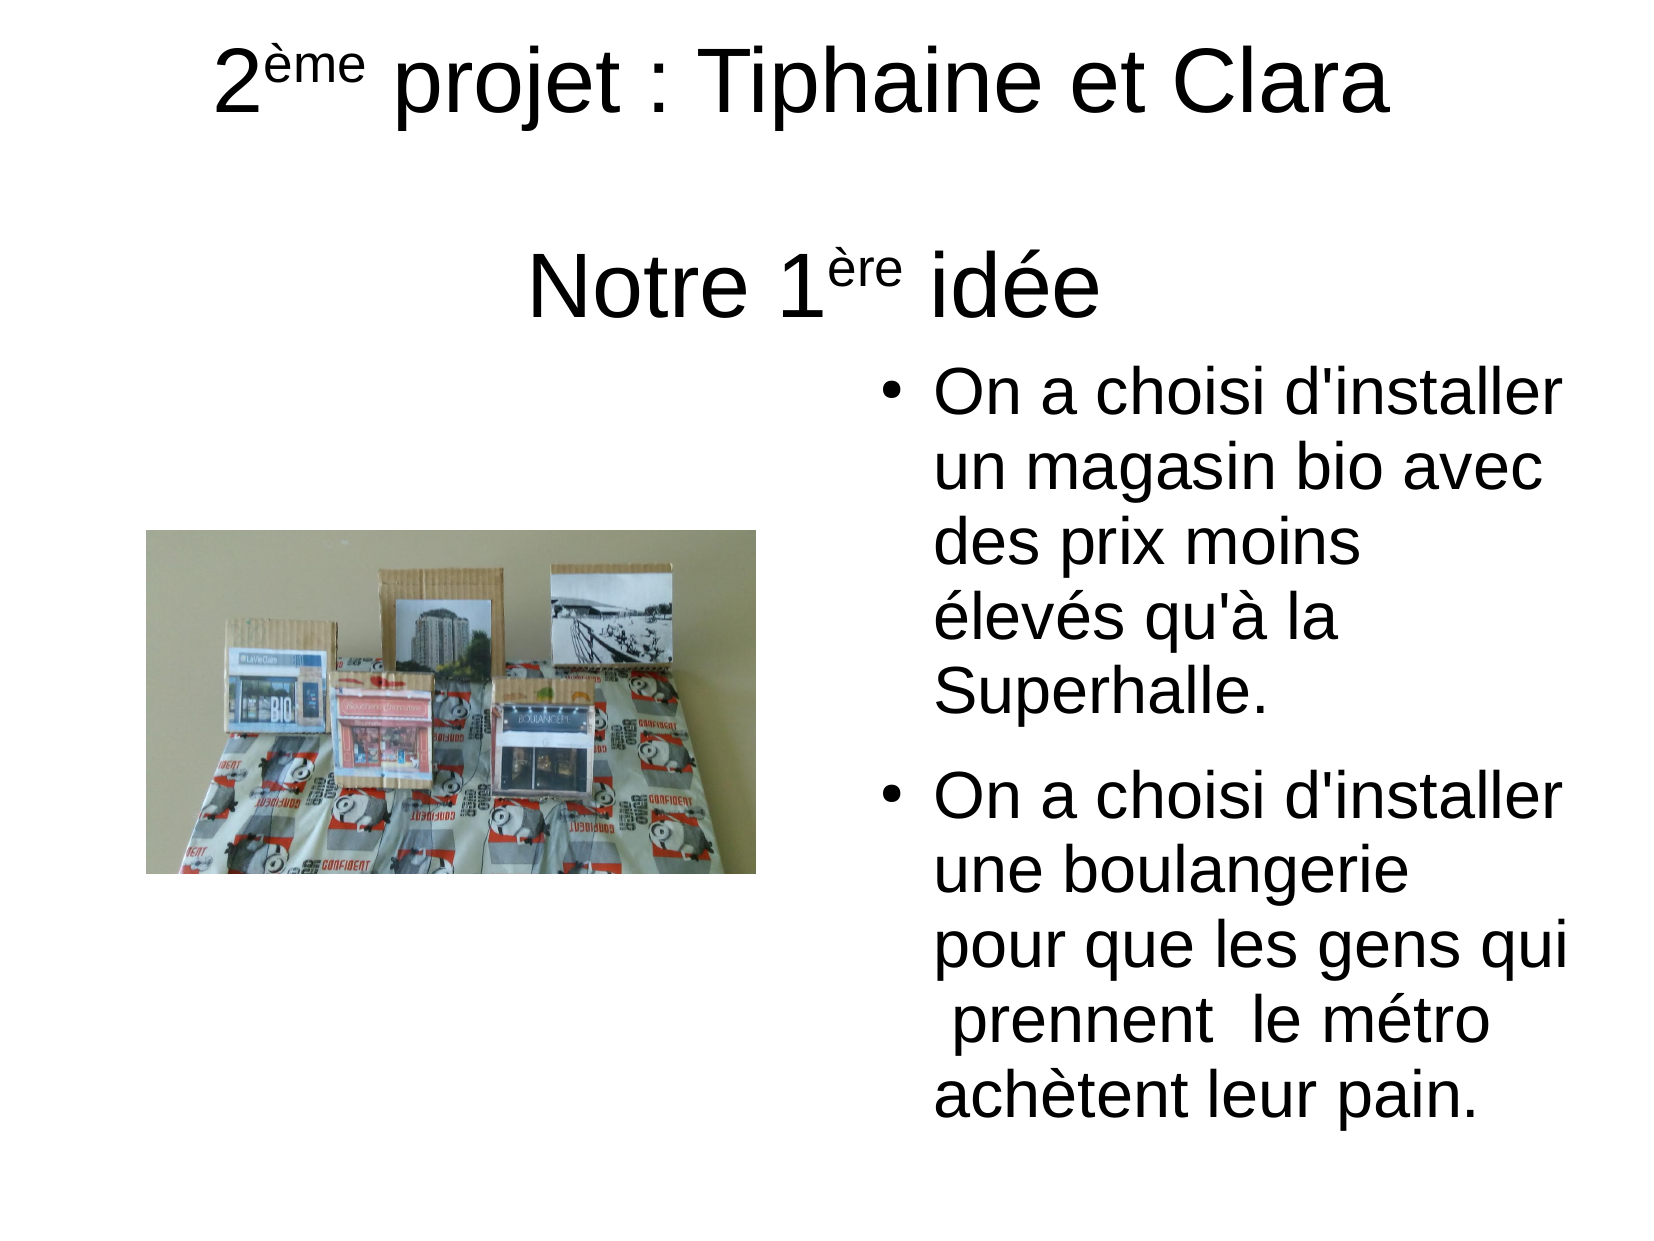

# 2ème projet : Tiphaine et Clara Notre 1ère idée
On a choisi d'installer un magasin bio avec des prix moins élevés qu'à la Superhalle.
On a choisi d'installer une boulangerie pour que les gens qui prennent le métro  achètent leur pain.